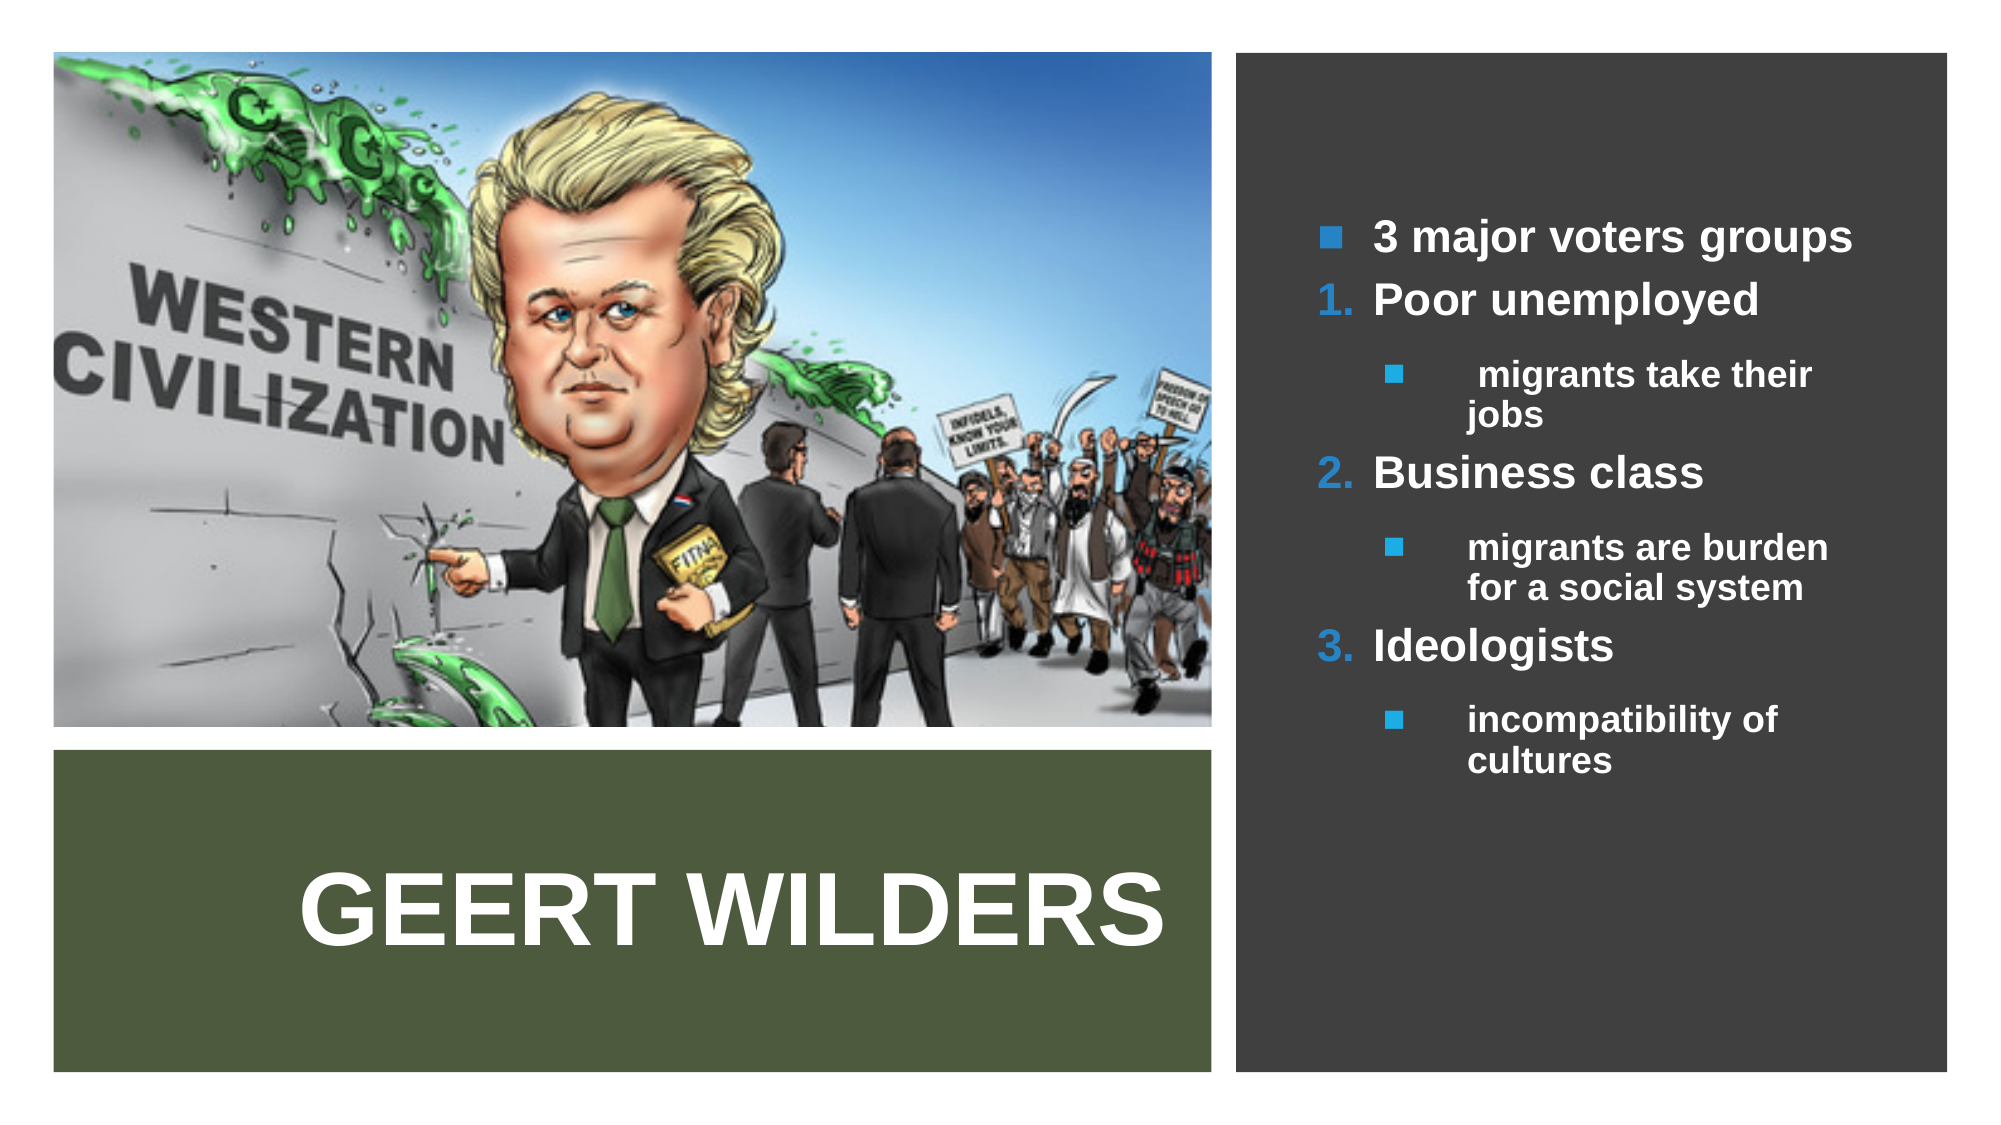

3 major voters groups
Poor unemployed
 migrants take their jobs
Business class
migrants are burden for a social system
Ideologists
incompatibility of cultures
# GEERT WILDERS